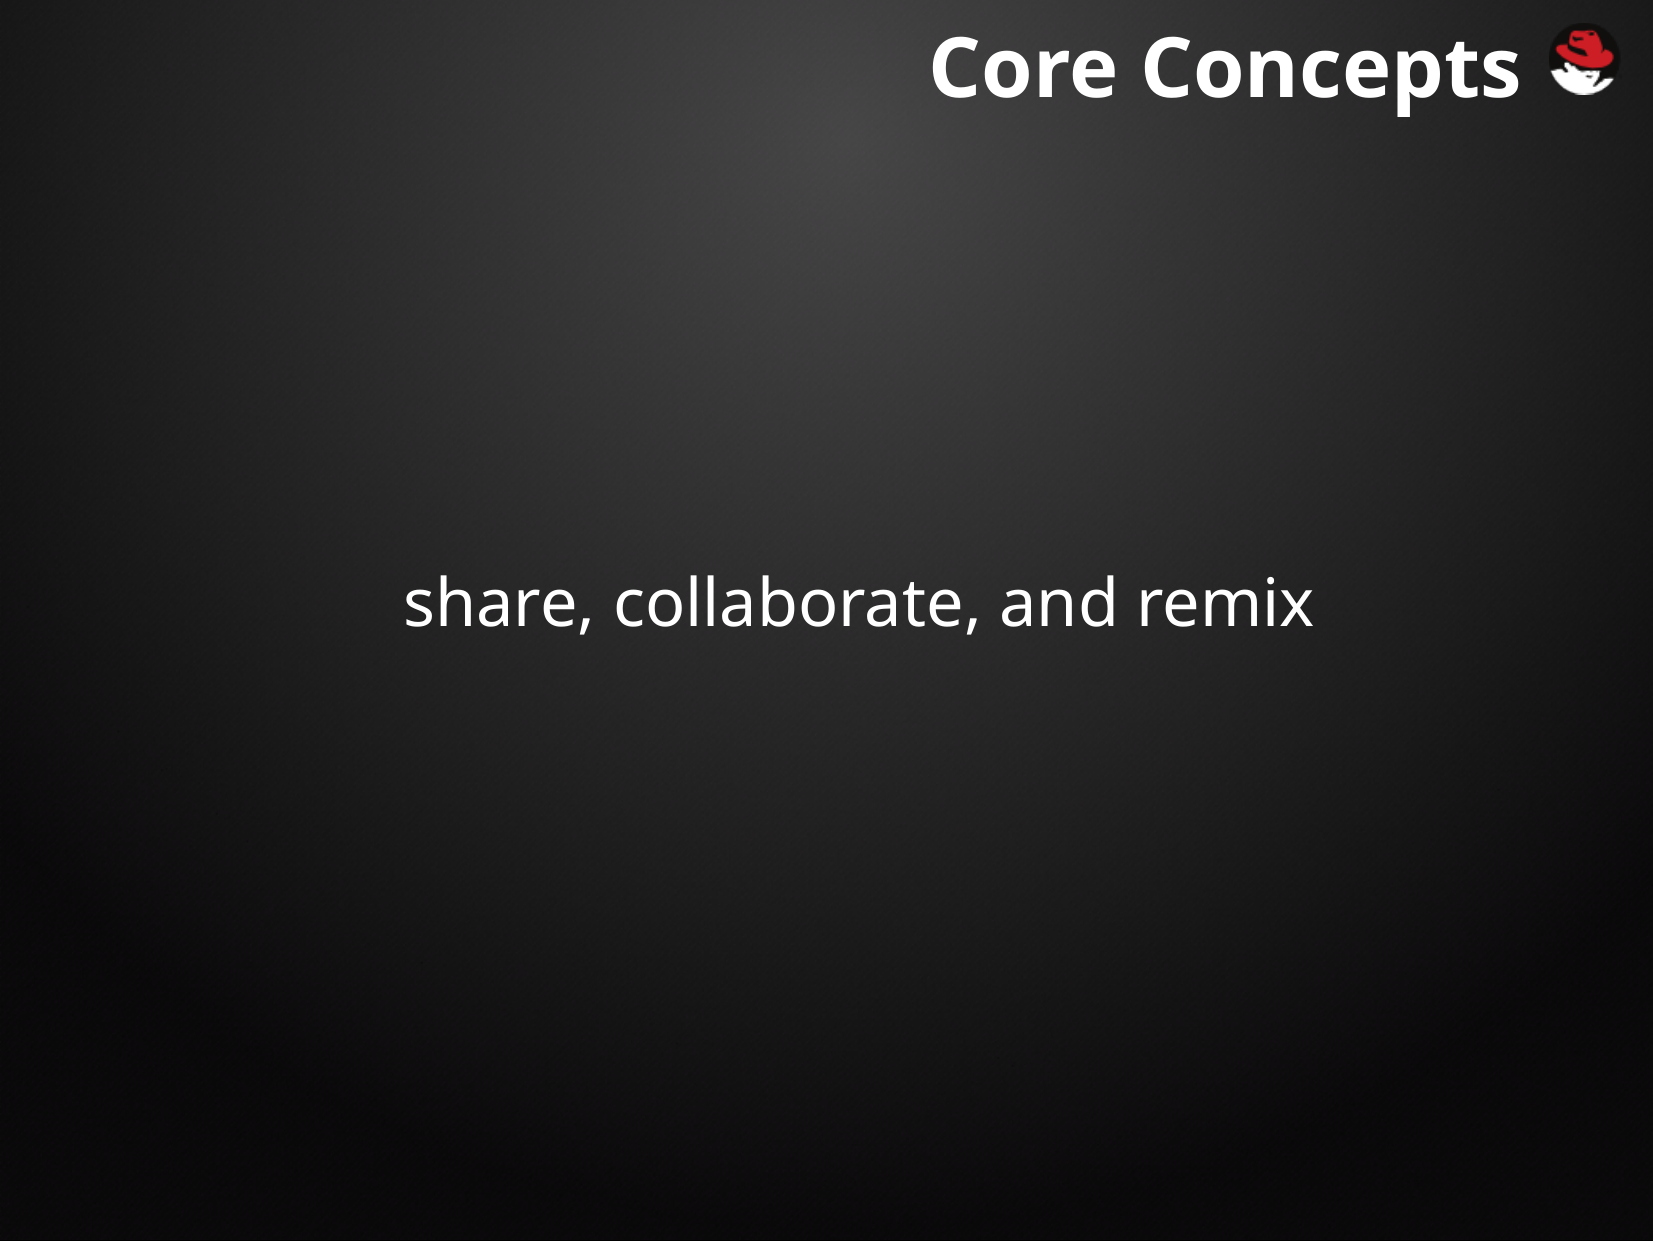

# Core Concepts
share, collaborate, and remix